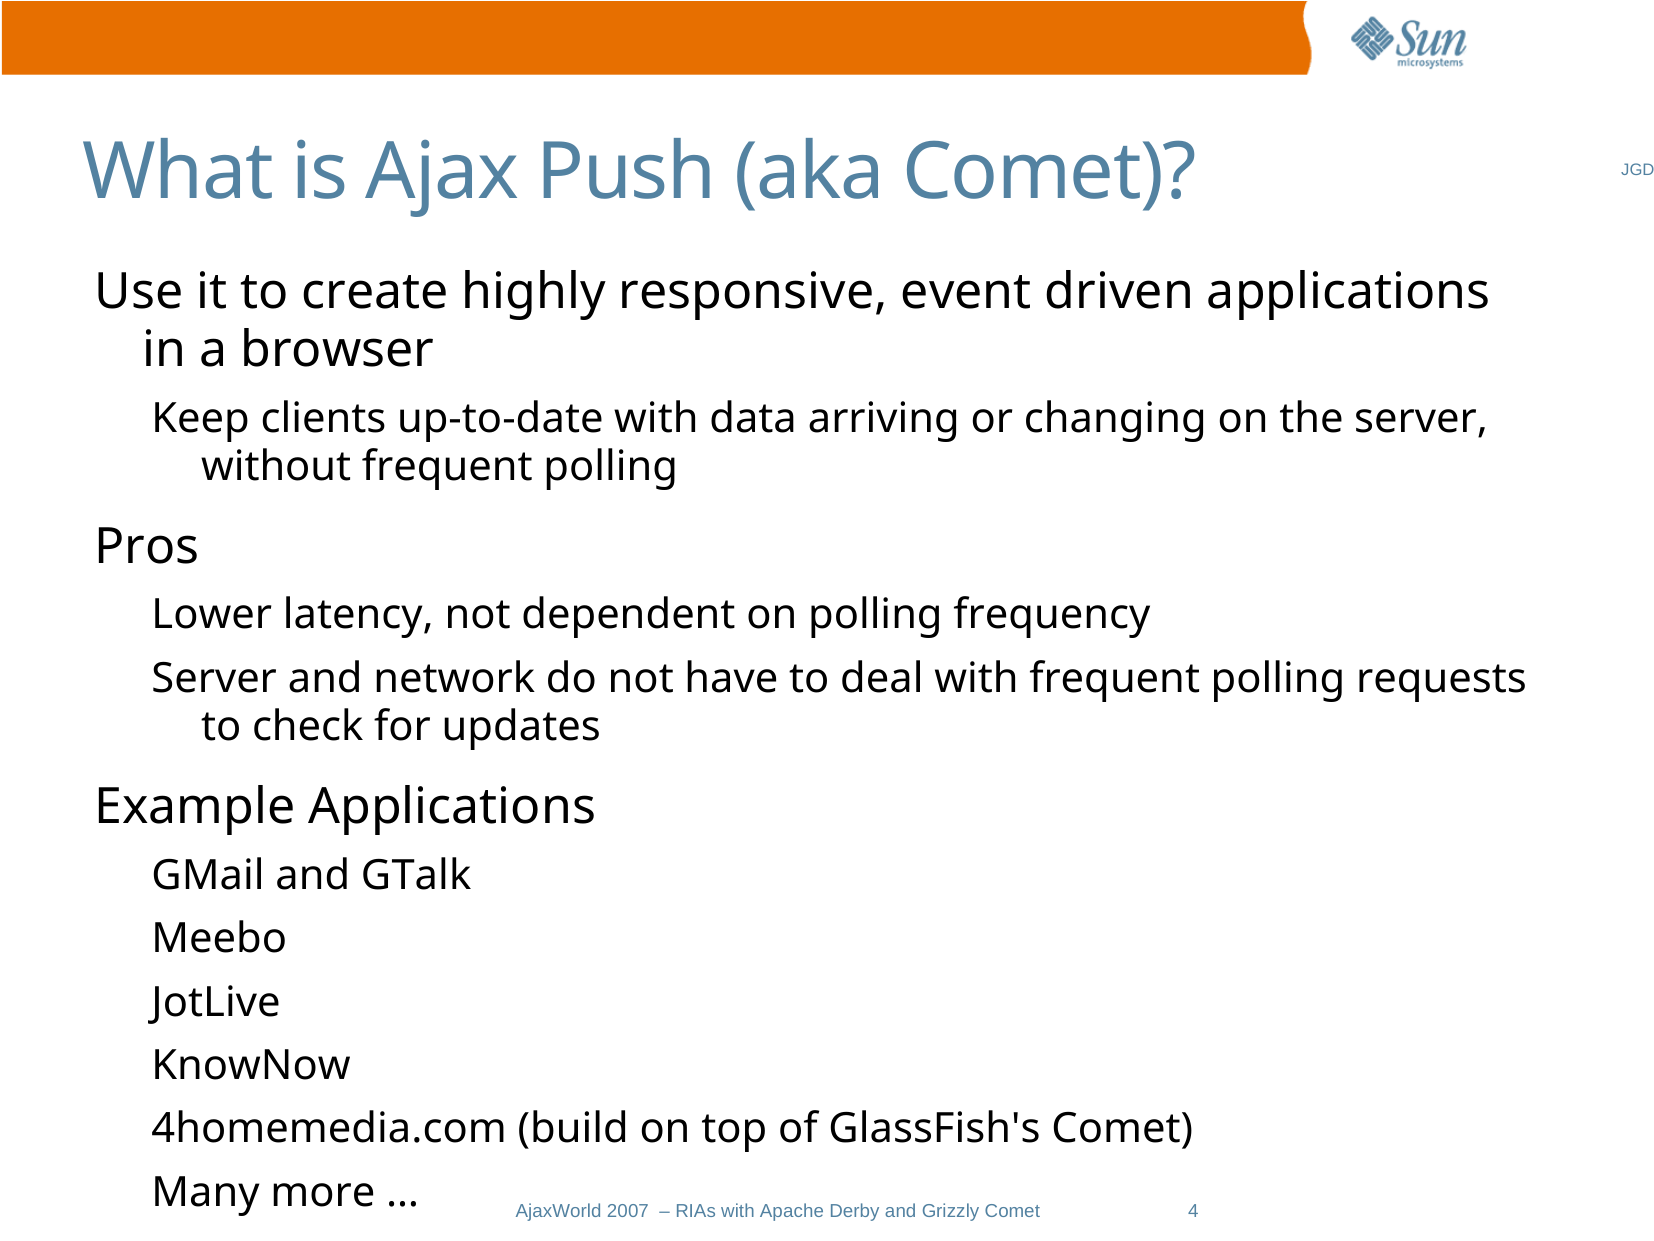

What is Ajax Push (aka Comet)?
# Use it to create highly responsive, event driven applications in a browser
Keep clients up-to-date with data arriving or changing on the server, without frequent polling
Pros
Lower latency, not dependent on polling frequency
Server and network do not have to deal with frequent polling requests to check for updates
Example Applications
GMail and GTalk
Meebo
JotLive
KnowNow
4homemedia.com (build on top of GlassFish's Comet)
Many more …